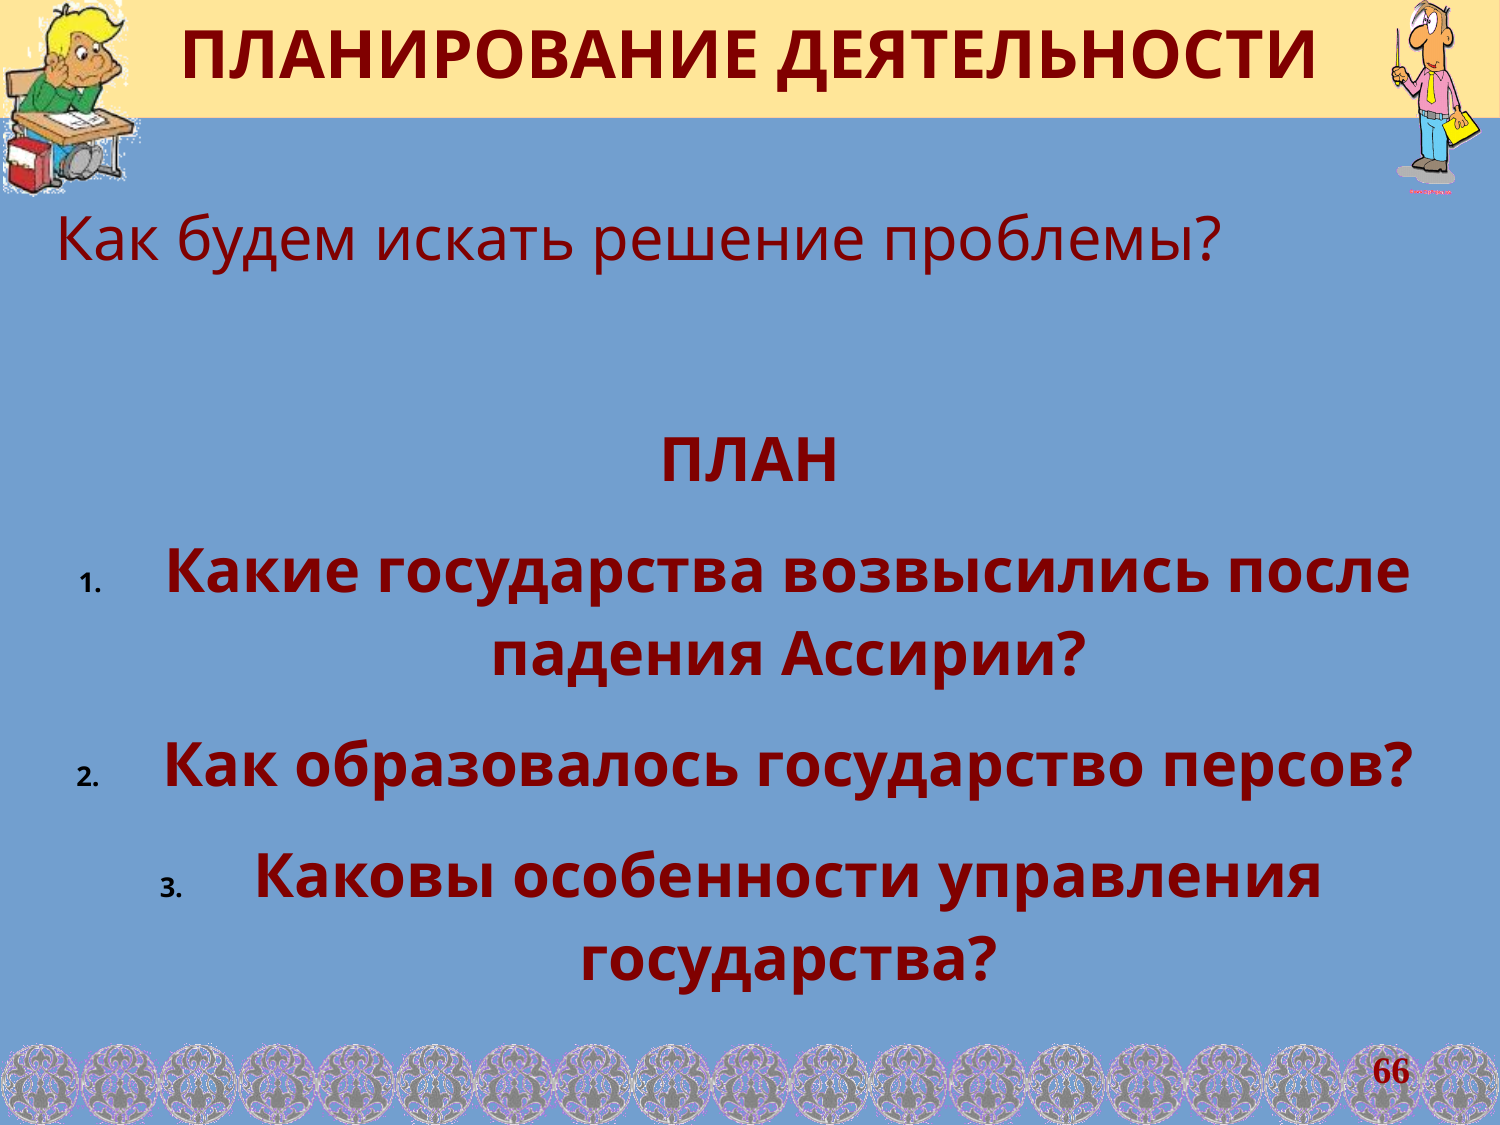

# ПЛАНИРОВАНИЕ ДЕЯТЕЛЬНОСТИ
Как будем искать решение проблемы?
ПЛАН
Какие государства возвысились после падения Ассирии?
Как образовалось государство персов?
Каковы особенности управления государства?